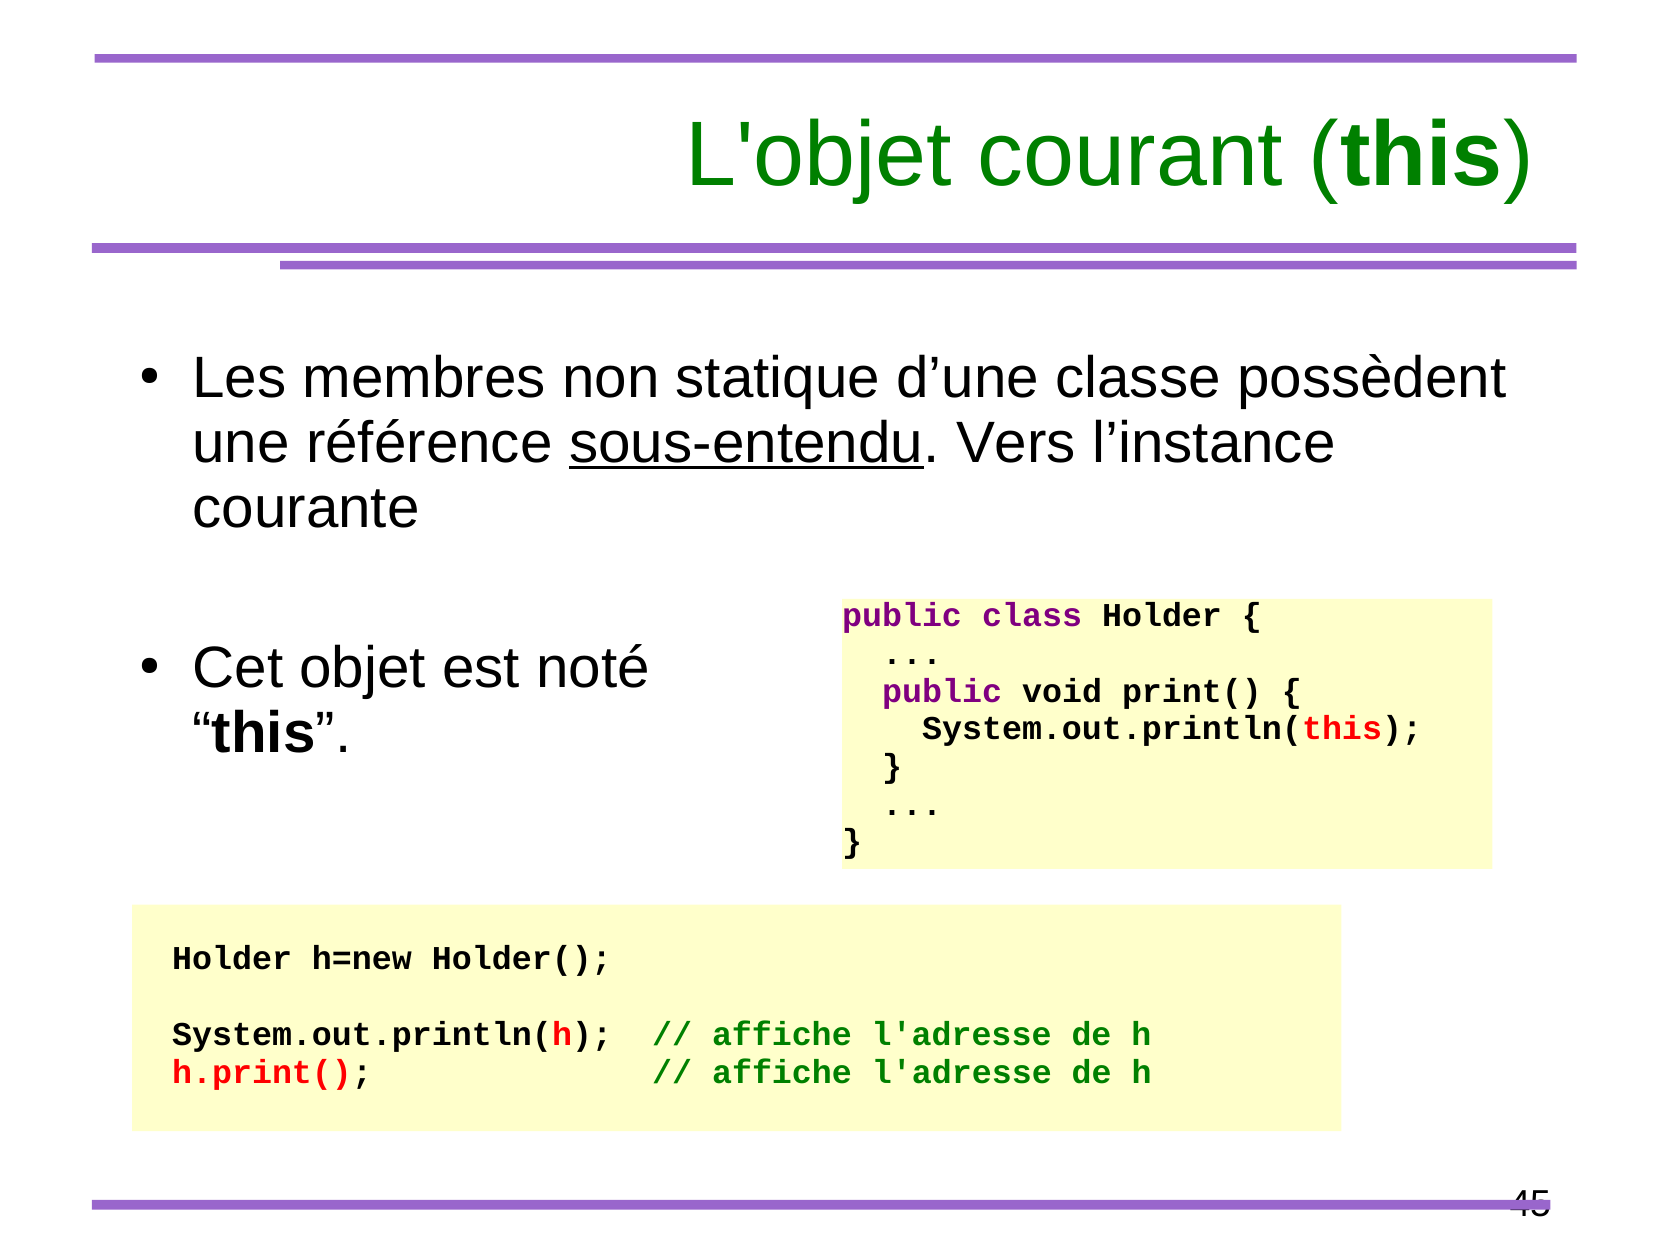

# L'objet courant (this)
Les membres non statique d’une classe possèdent une référence sous-entendu. Vers l’instance courante
Cet objet est noté
“this”.
public class Holder {
 ...
 public void print() {
 System.out.println(this);
 }
 ...
}
 Holder h=new Holder();
 System.out.println(h); // affiche l'adresse de h
 h.print(); // affiche l'adresse de h